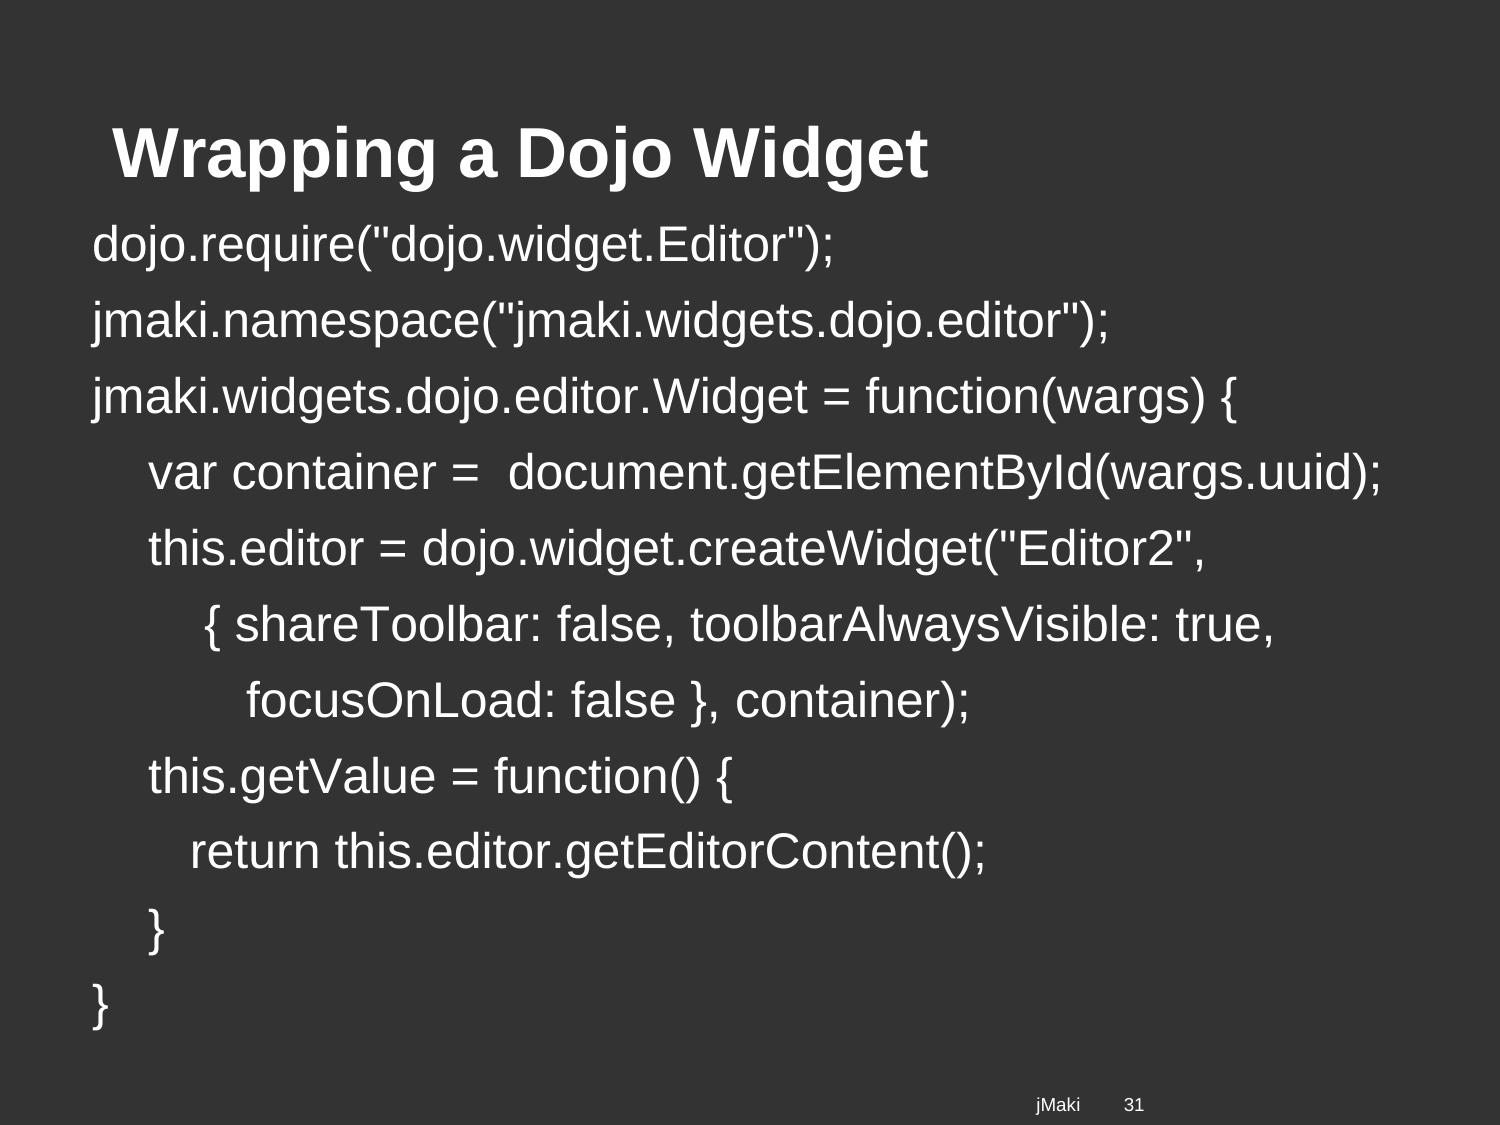

Wrapping a Dojo Widget
# dojo.require("dojo.widget.Editor");
jmaki.namespace("jmaki.widgets.dojo.editor");
jmaki.widgets.dojo.editor.Widget = function(wargs) {
 var container = document.getElementById(wargs.uuid);
 this.editor = dojo.widget.createWidget("Editor2",
 { shareToolbar: false, toolbarAlwaysVisible: true,
 focusOnLoad: false }, container);
 this.getValue = function() {
 return this.editor.getEditorContent();
 }
}